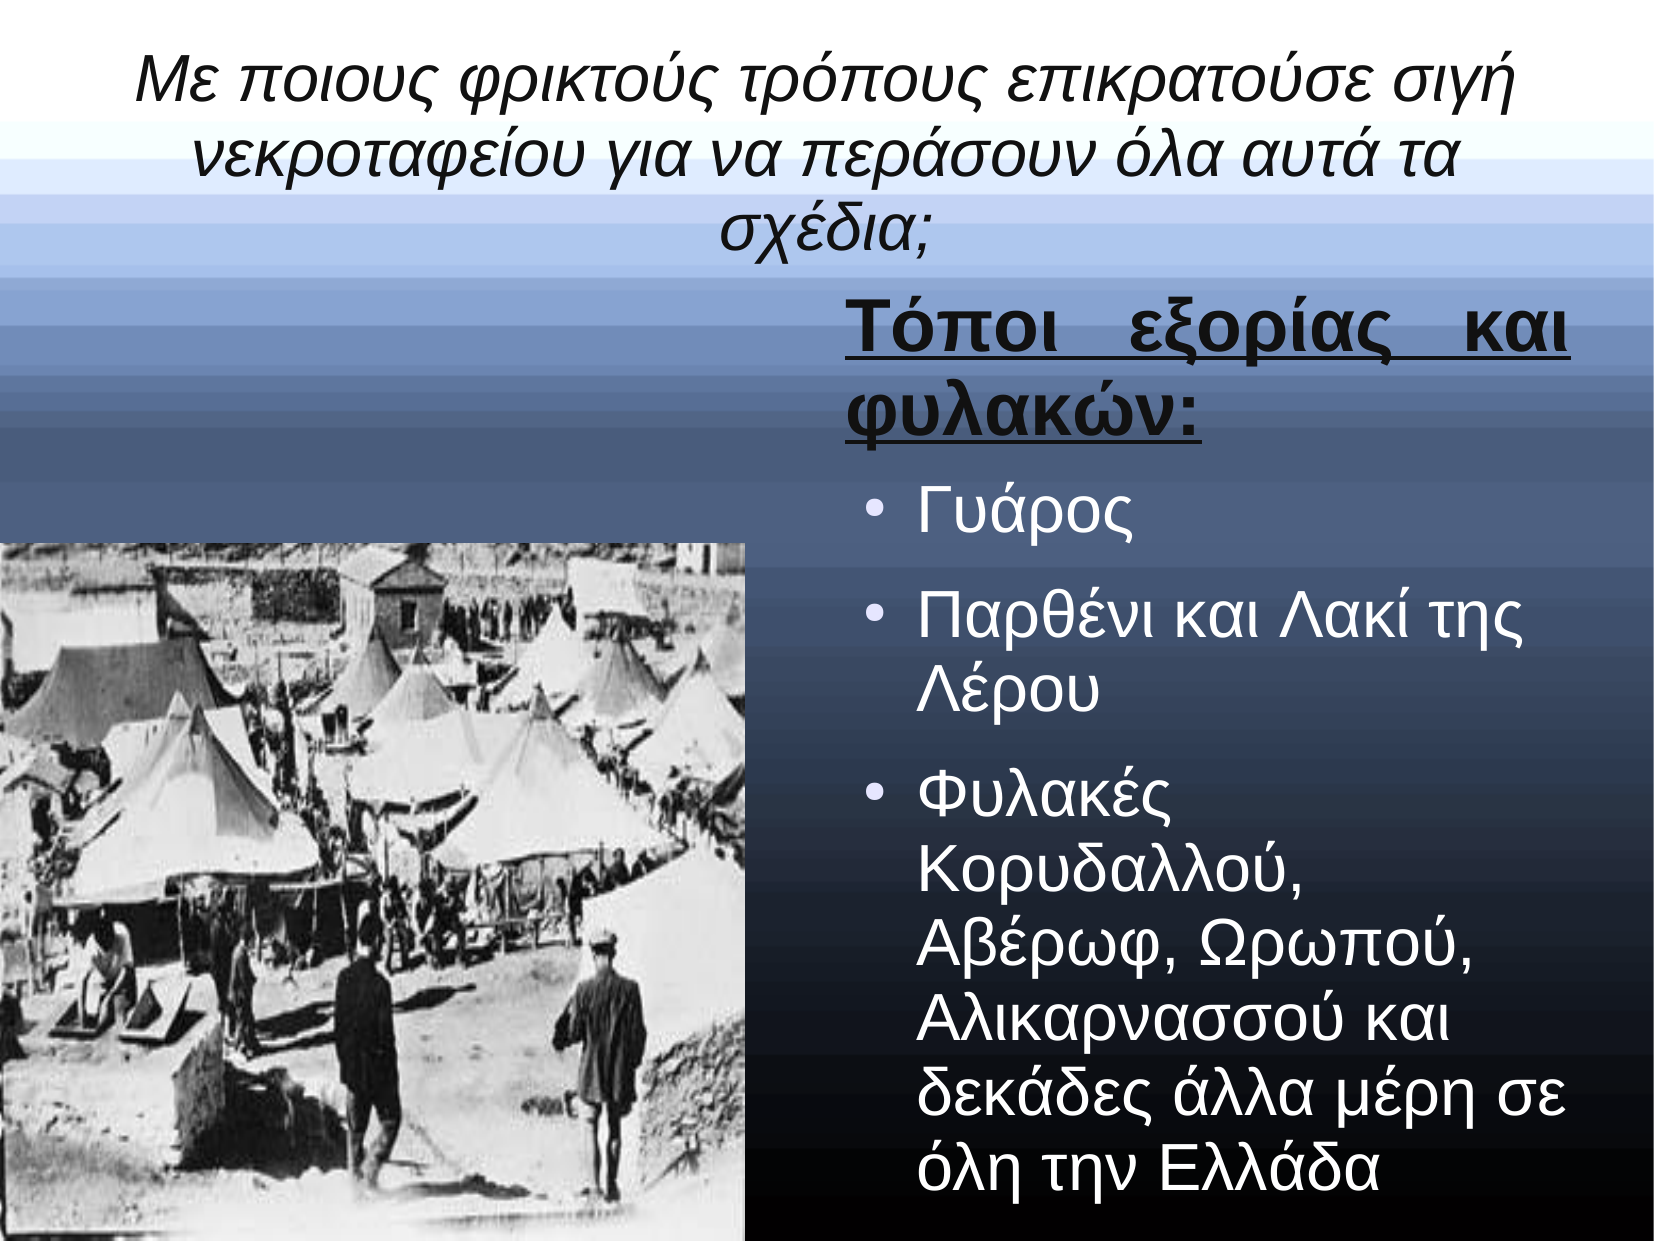

# Με ποιους φρικτούς τρόπους επικρατούσε σιγή νεκροταφείου για να περάσουν όλα αυτά τα σχέδια;
Τόποι εξορίας και φυλακών:
Γυάρος
Παρθένι και Λακί της Λέρου
Φυλακές Κορυδαλλού, Αβέρωφ, Ωρωπού, Αλικαρνασσού και δεκάδες άλλα μέρη σε όλη την Ελλάδα